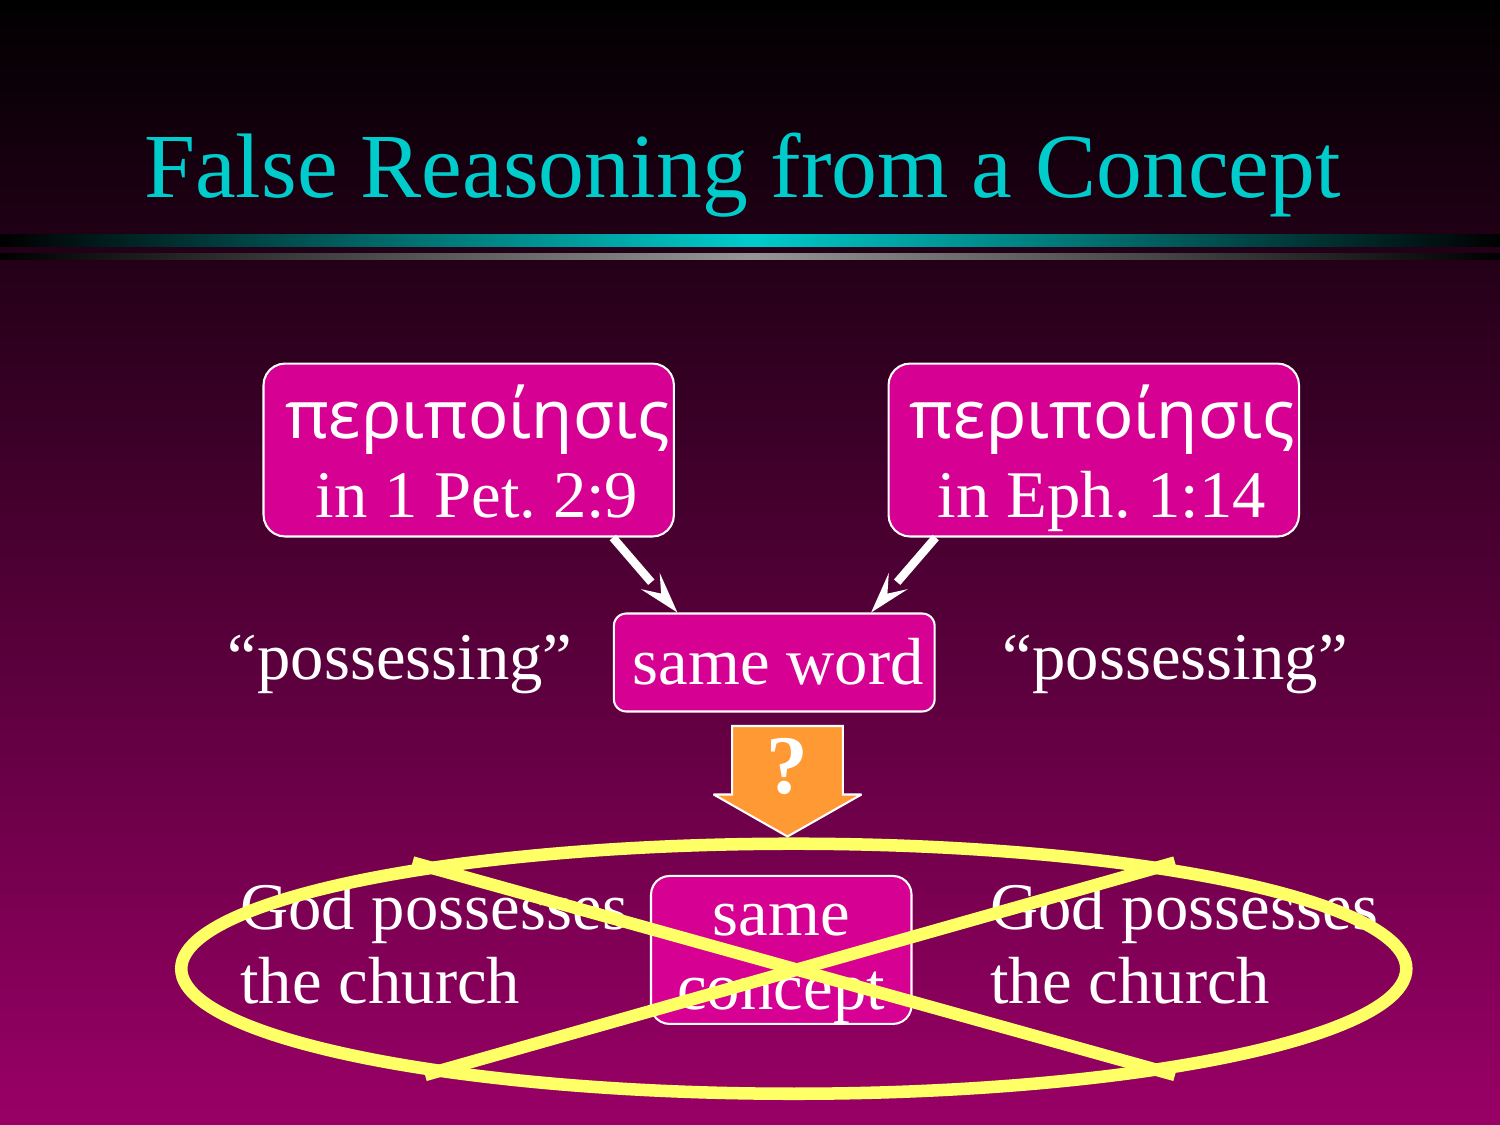

# False Reasoning from a Concept
περιποίησις
in 1 Pet. 2:9
περιποίησις
in Eph. 1:14
“possessing”
“possessing”
same word
?
same
concept
God possesses the church
God possesses the church